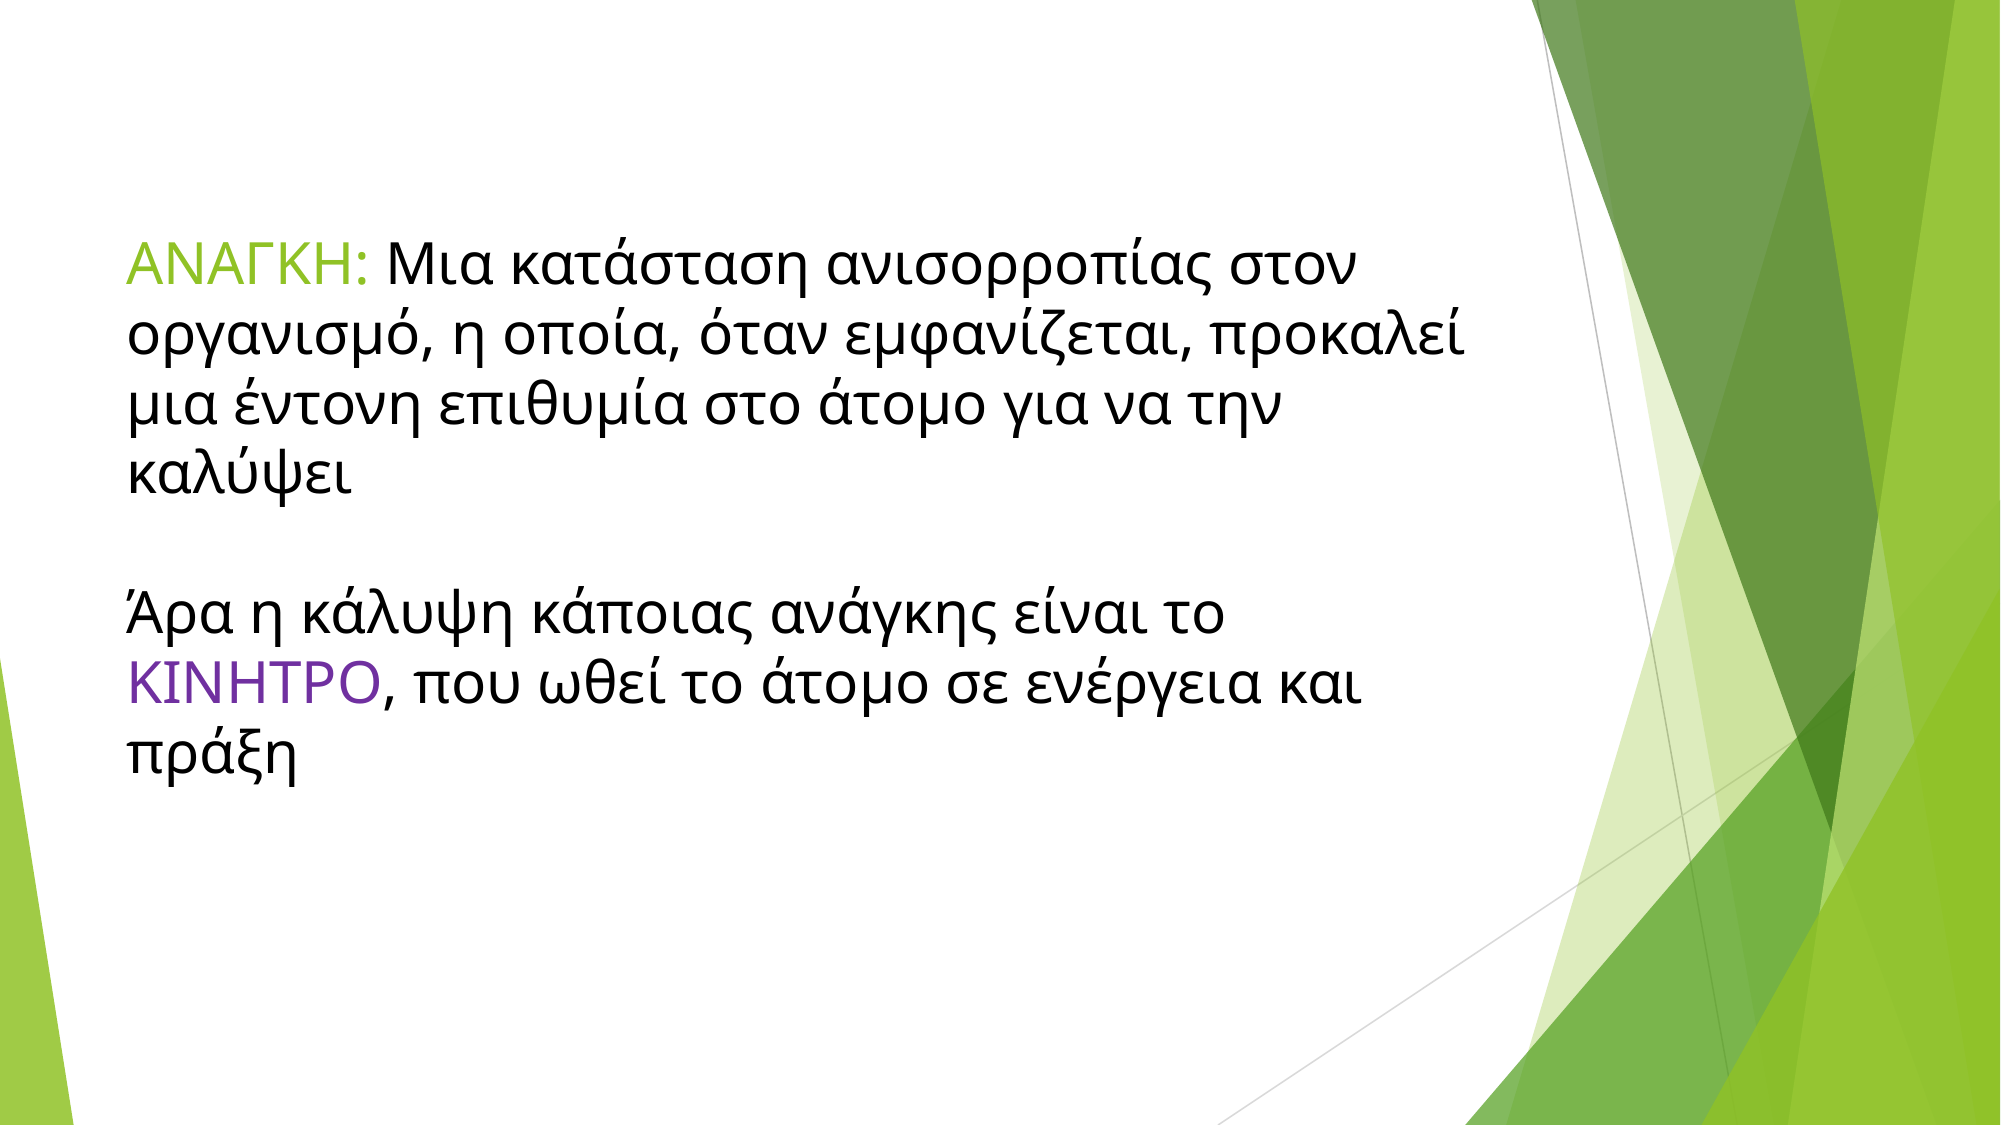

# ΑΝΑΓΚΗ: Μια κατάσταση ανισορροπίας στον οργανισμό, η οποία, όταν εμφανίζεται, προκαλεί μια έντονη επιθυμία στο άτομο για να την καλύψει Άρα η κάλυψη κάποιας ανάγκης είναι το ΚΙΝΗΤΡΟ, που ωθεί το άτομο σε ενέργεια και πράξη